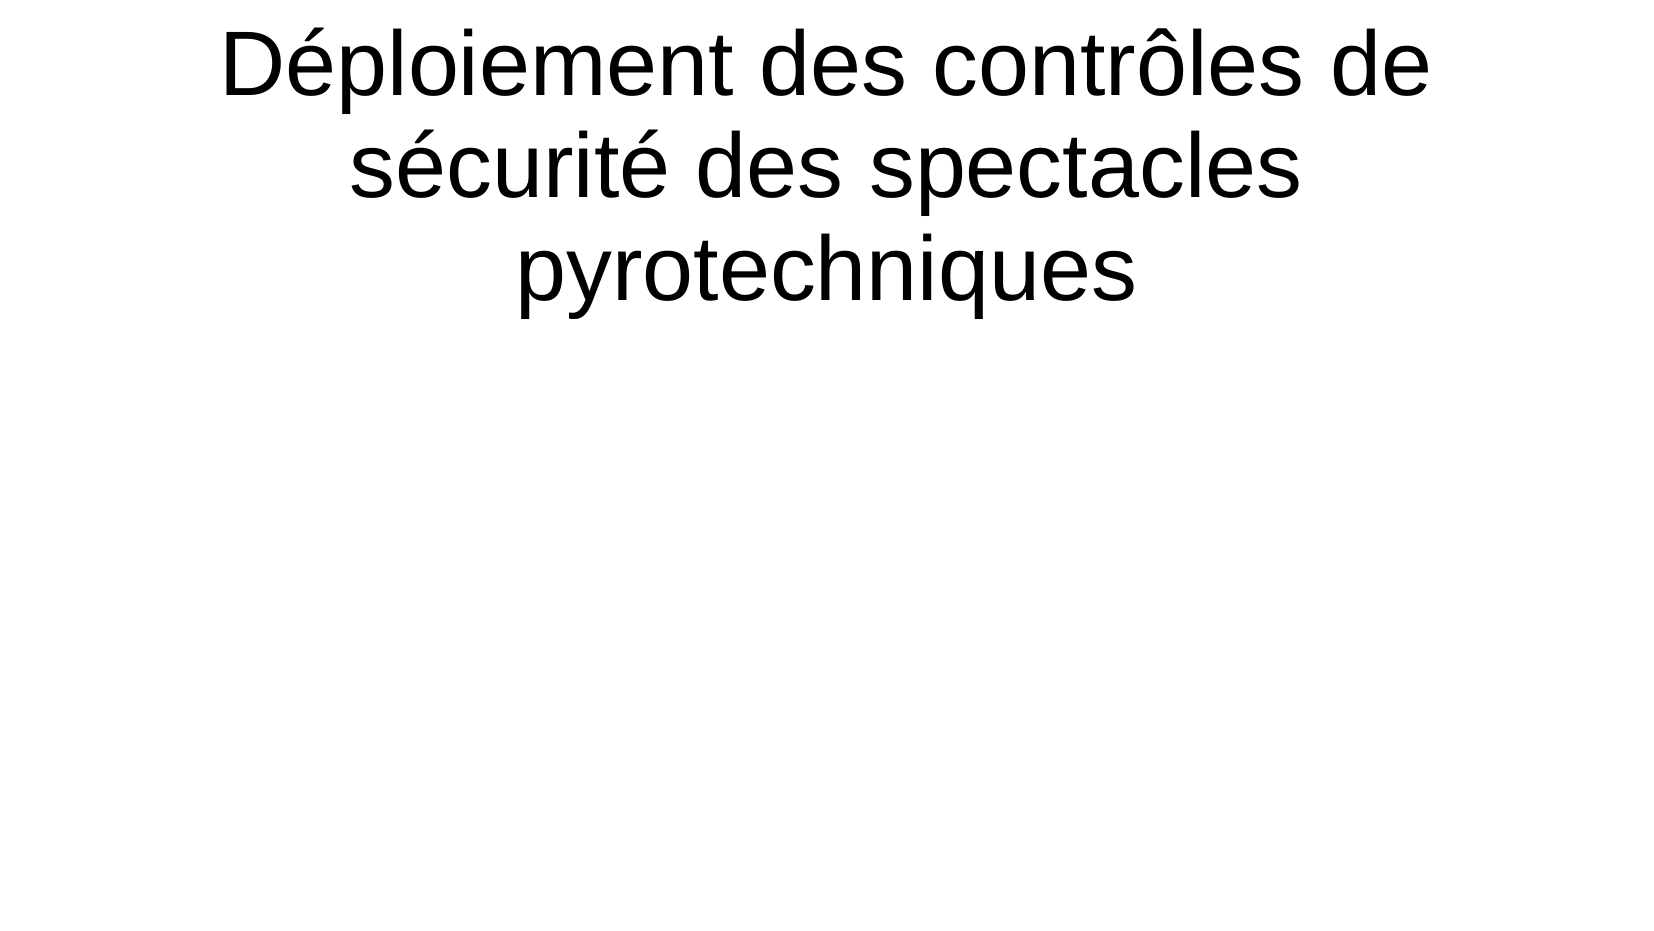

# Déploiement des contrôles de sécurité des spectacles pyrotechniques
Suite aux événements survenus le 14 juillet 2022 lors d’un spectacle pyrotechnique organisé à Cholet, et dans le prolongement de l’instruction du 29 juin 2022 du ministère de l’Intérieur relative aux mesures de renforcement de l’encadrement des spectacles pyrotechniques, des contrôles doivent être opérés conjointement par les services de la préfecture et les forces de sécurité intérieure, en associant, le cas échéant, les collectivités locales.
Ces contrôles viseront à assurer la sécurité des personnes et des biens lors de ces manifestations festives en vérifiant la véracité de l’ensemble des éléments renseignés dans le formulaire de déclaration Cerfa par l’organisateur et/ou le prestataire, et leur mise en œuvre effective.
Les points de contrôle porteront sur  :
- la liste de l’équipe de tir ( vérification des identités et, le cas échéant des agréments préfectoraux et certificats de qualification)
- la liste des produits qui doit être fournie le jour du contrôle et contrôle de la masse active des produits qui doit correspondre à celle inscrite sur la liste
- le périmètre de sécurité qui doit être correctement déterminé par le responsable de la mise en œuvre
- le barriérage de sécurité qui ne doit en aucun cas être de la rubalise mais un obstacle physique ou naturel qui ne permet pas l'intrusion dans la zone de tir
- la vérification de l’absence de présence de mineurs dans la zone de tir
- la surveillance permanente de la zone de tir par un gardien placé sous la responsabilité de l’organisateur et/ou du prestataire.
- l’existence d’un accueil pour les secours, de la mise en place de moyen de lutte contre l’incendie et de l’absence de tout occupant d’un bâtiment situé dans la zone de tir